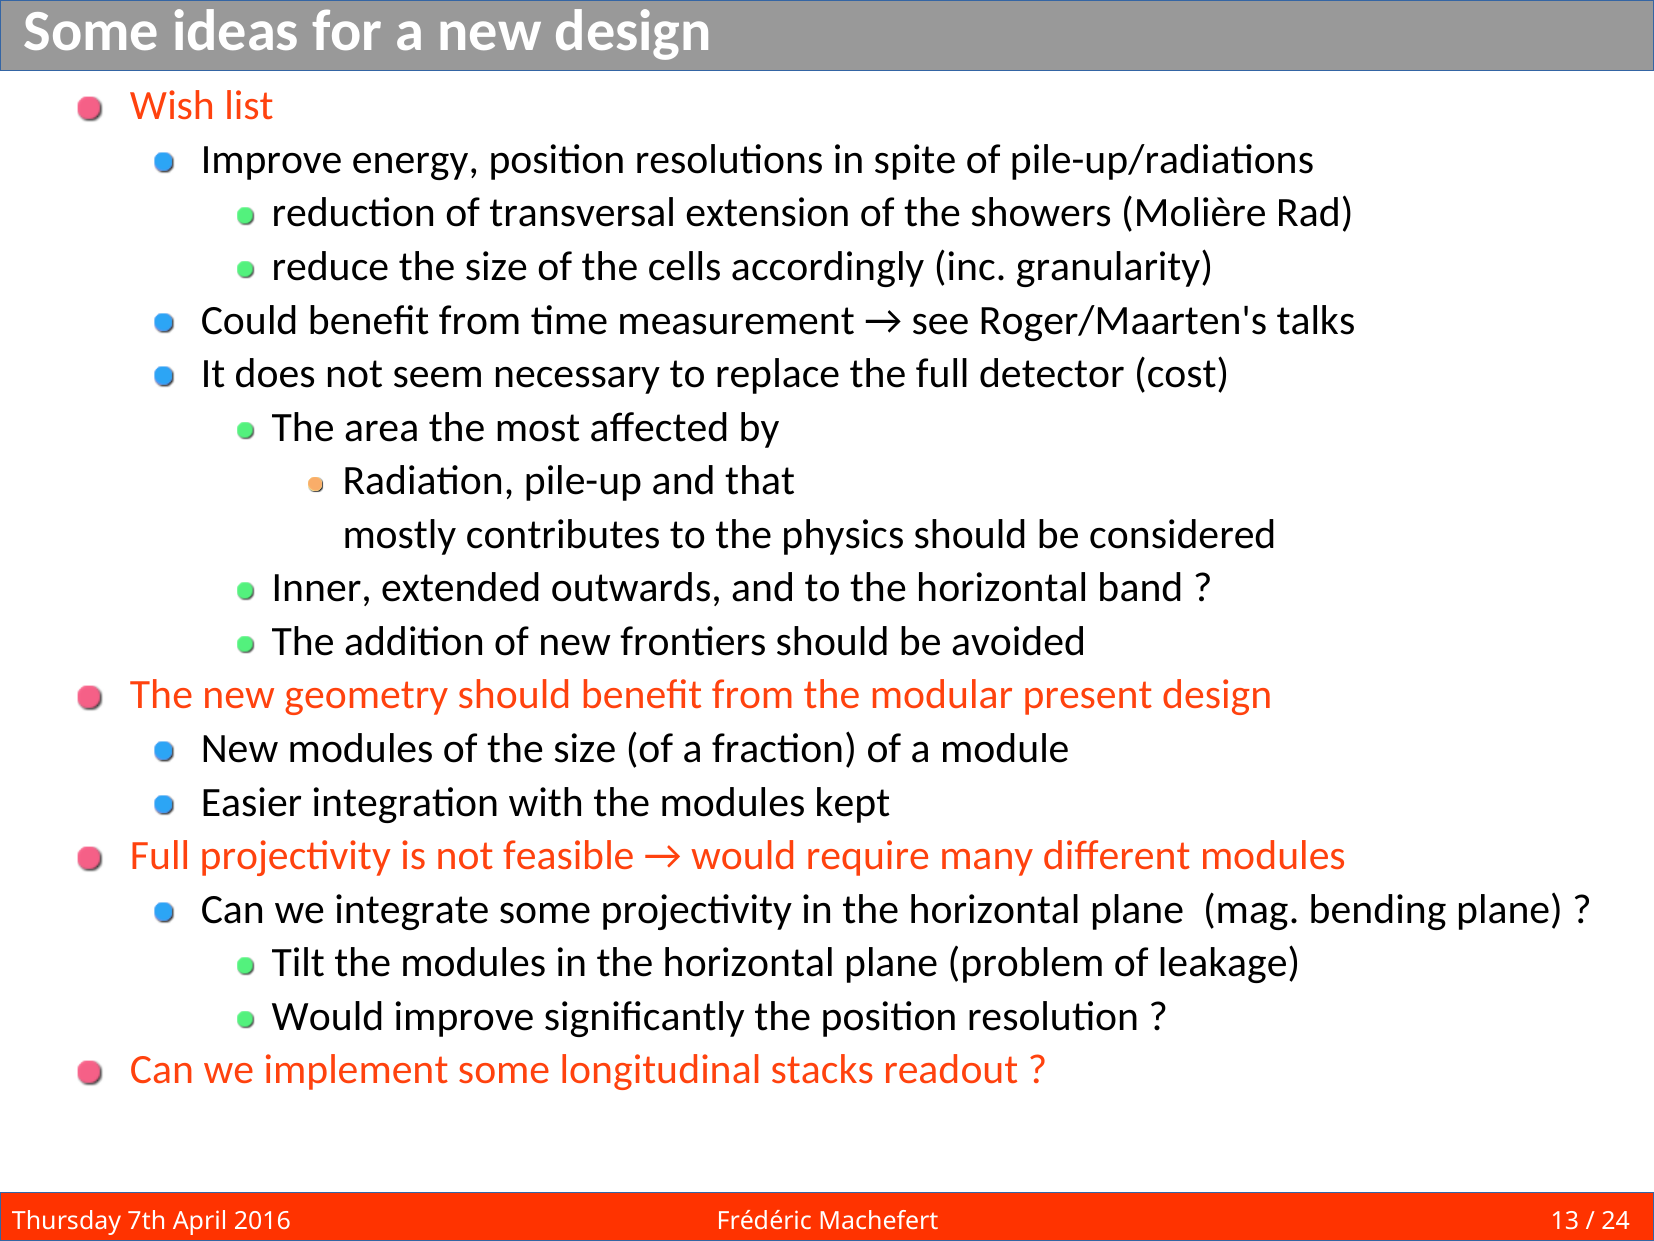

# Some ideas for a new design
Wish list
Improve energy, position resolutions in spite of pile-up/radiations
reduction of transversal extension of the showers (Molière Rad)
reduce the size of the cells accordingly (inc. granularity)
Could benefit from time measurement → see Roger/Maarten's talks
It does not seem necessary to replace the full detector (cost)
The area the most affected by
Radiation, pile-up and that
mostly contributes to the physics should be considered
Inner, extended outwards, and to the horizontal band ?
The addition of new frontiers should be avoided
The new geometry should benefit from the modular present design
New modules of the size (of a fraction) of a module
Easier integration with the modules kept
Full projectivity is not feasible → would require many different modules
Can we integrate some projectivity in the horizontal plane (mag. bending plane) ?
Tilt the modules in the horizontal plane (problem of leakage)
Would improve significantly the position resolution ?
Can we implement some longitudinal stacks readout ?